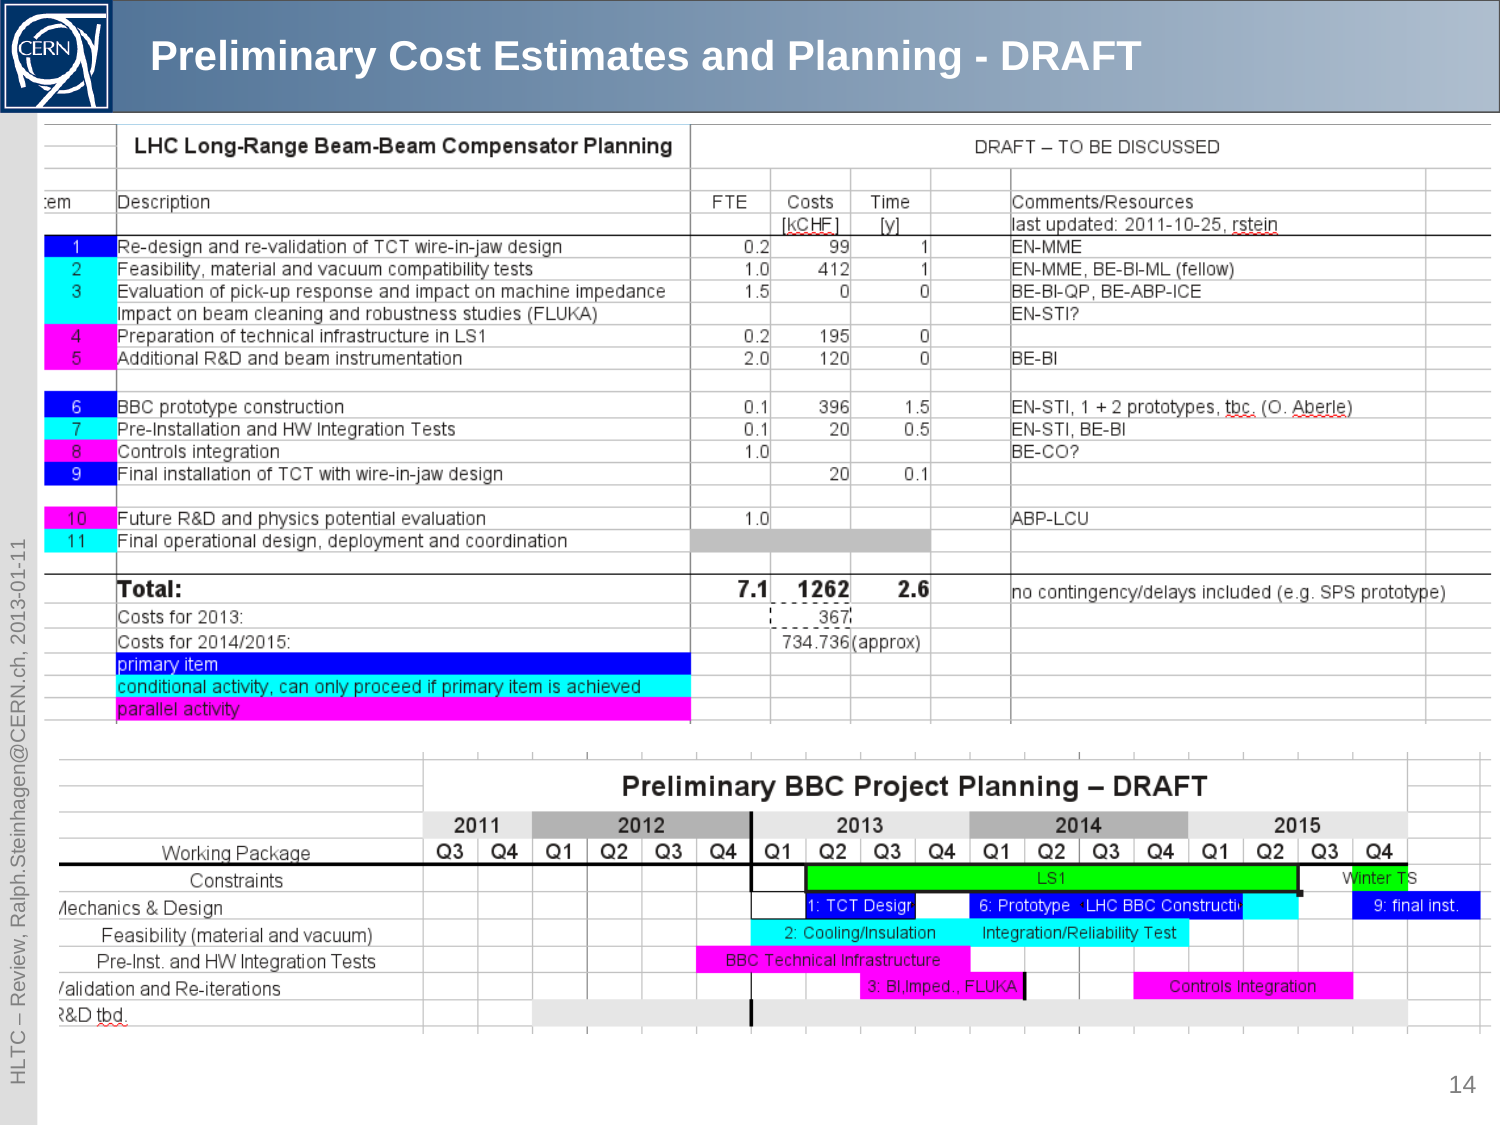

# Preliminary Cost Estimates and Planning - DRAFT